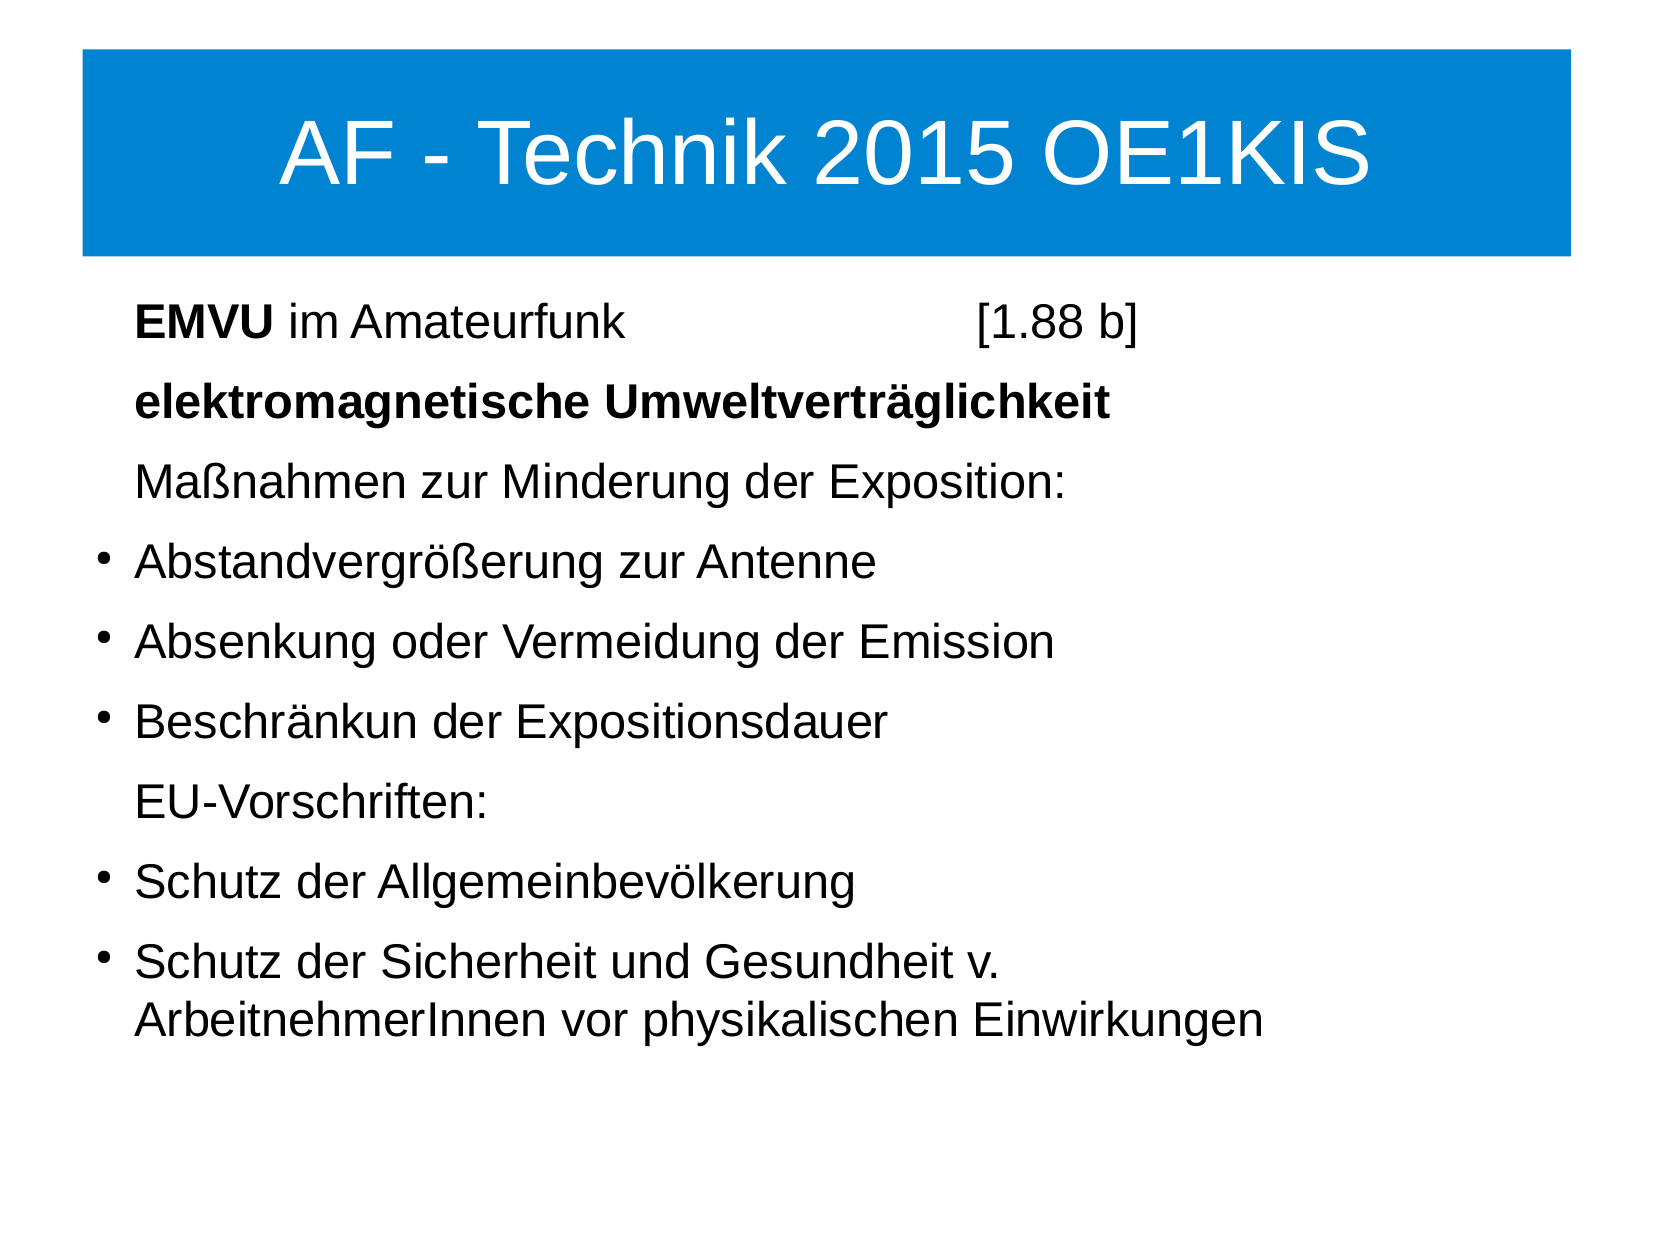

# AF - Technik 2015 OE1KIS
EMVU im Amateurfunk [1.88 b]
elektromagnetische Umweltverträglichkeit
Maßnahmen zur Minderung der Exposition:
Abstandvergrößerung zur Antenne
Absenkung oder Vermeidung der Emission
Beschränkun der Expositionsdauer
EU-Vorschriften:
Schutz der Allgemeinbevölkerung
Schutz der Sicherheit und Gesundheit v.
ArbeitnehmerInnen vor physikalischen Einwirkungen